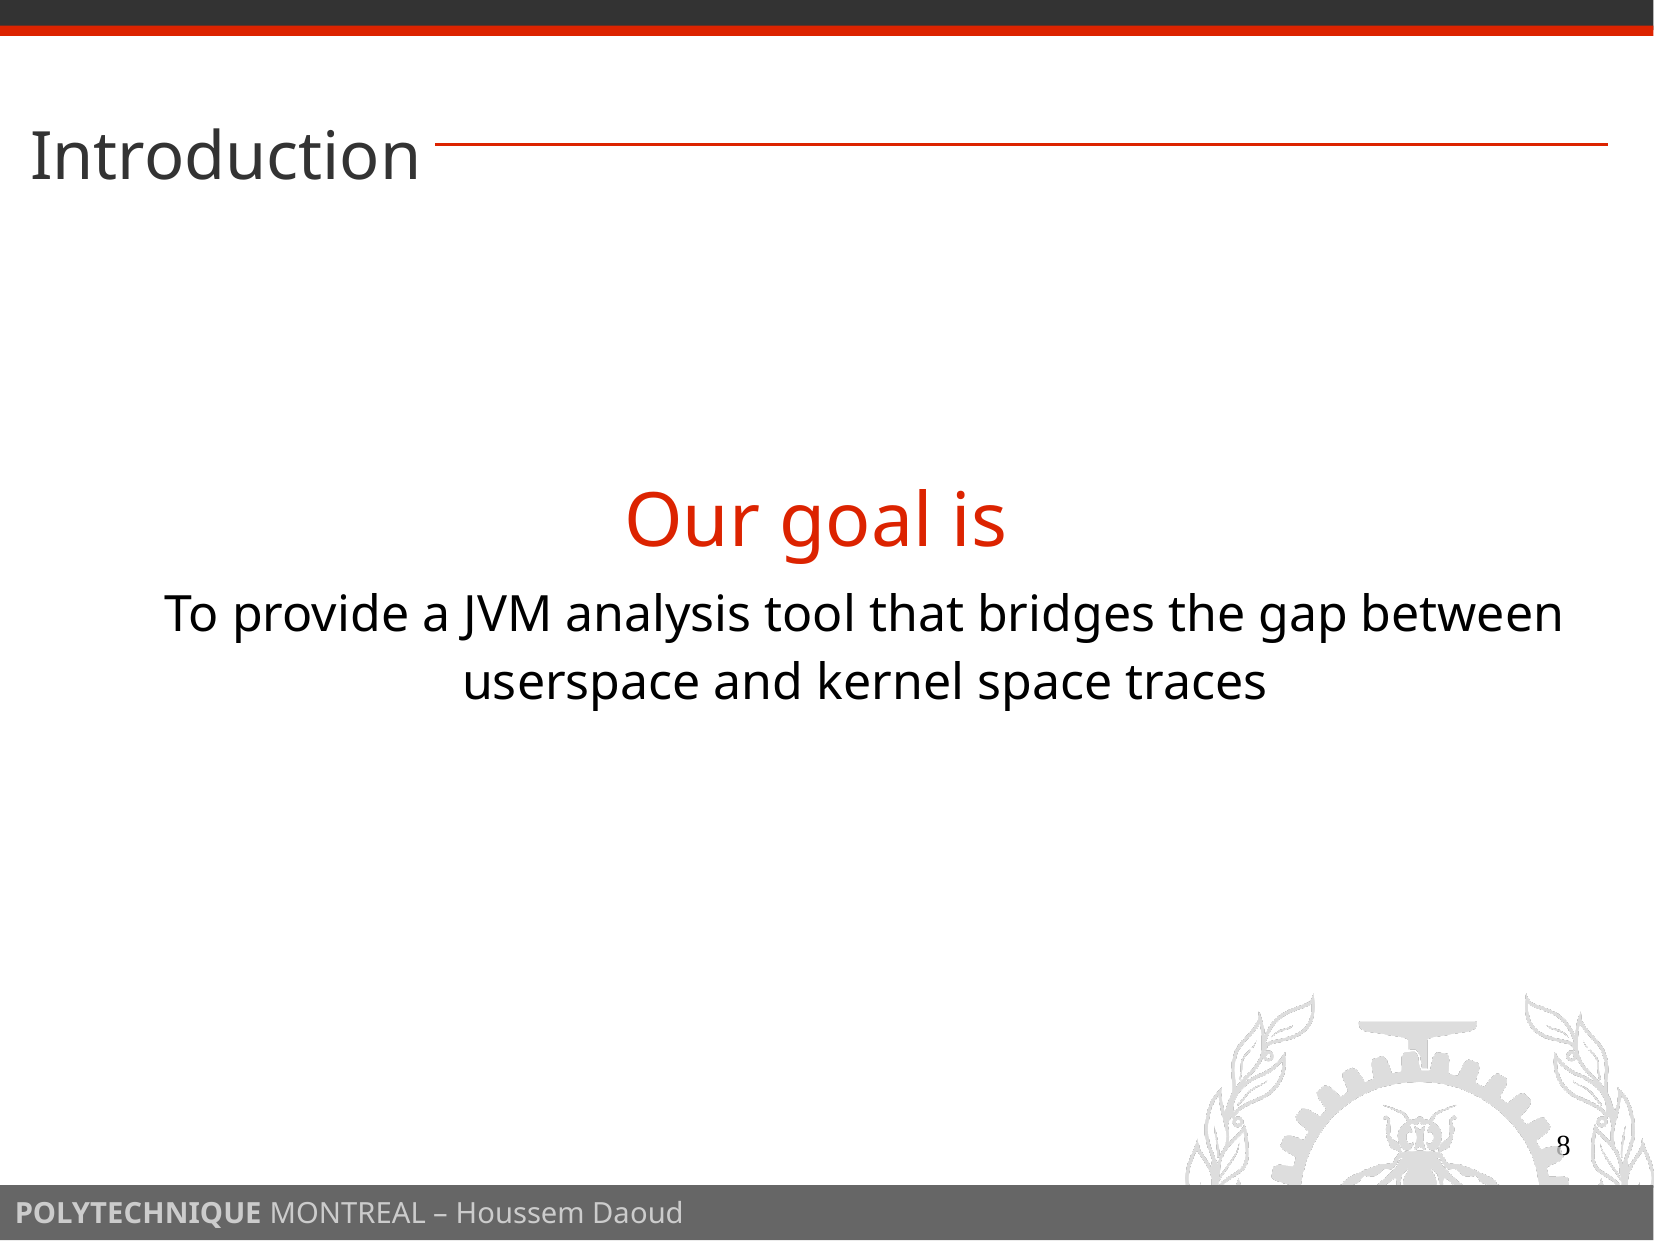

Introduction
Our goal is
To provide a JVM analysis tool that bridges the gap between userspace and kernel space traces
8
POLYTECHNIQUE MONTREAL – Houssem Daoud